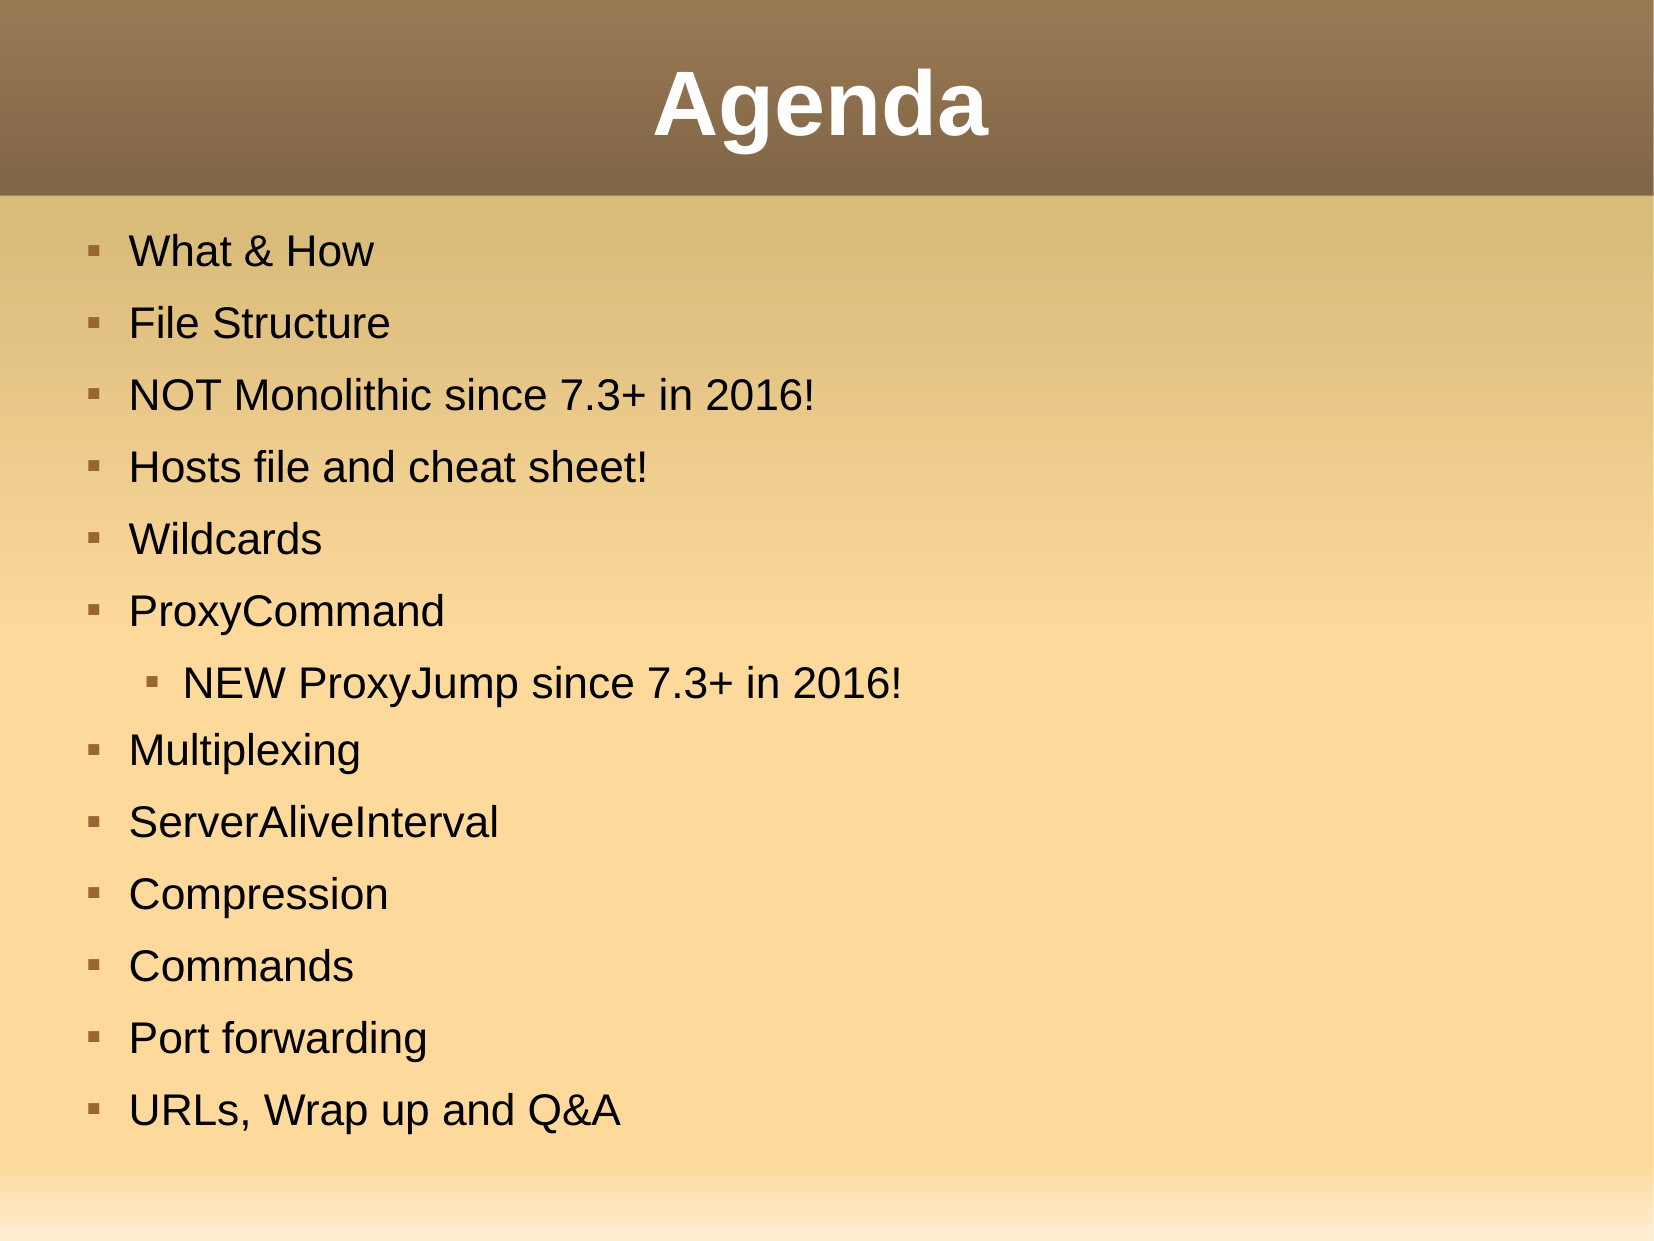

# Agenda
What & How
File Structure
NOT Monolithic since 7.3+ in 2016!
Hosts file and cheat sheet!
Wildcards
ProxyCommand
NEW ProxyJump since 7.3+ in 2016!
Multiplexing
ServerAliveInterval
Compression
Commands
Port forwarding
URLs, Wrap up and Q&A